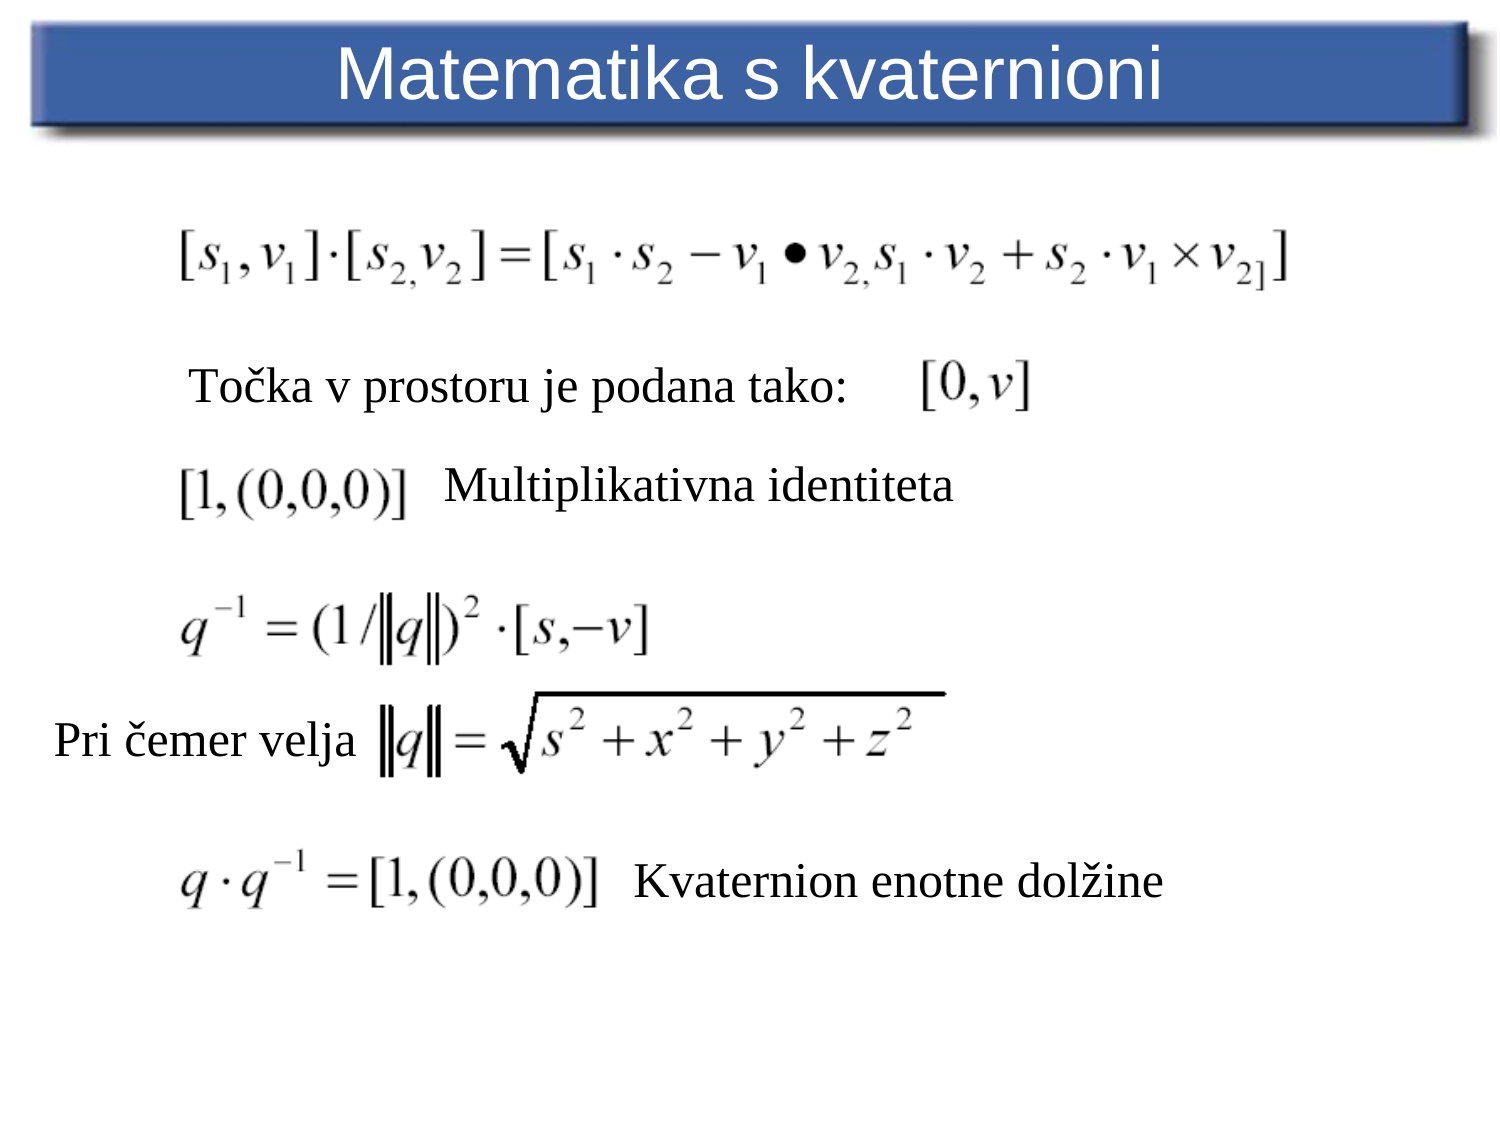

# Matematika s kvaternioni
Točka v prostoru je podana tako:
Multiplikativna identiteta
Pri čemer velja
Kvaternion enotne dolžine